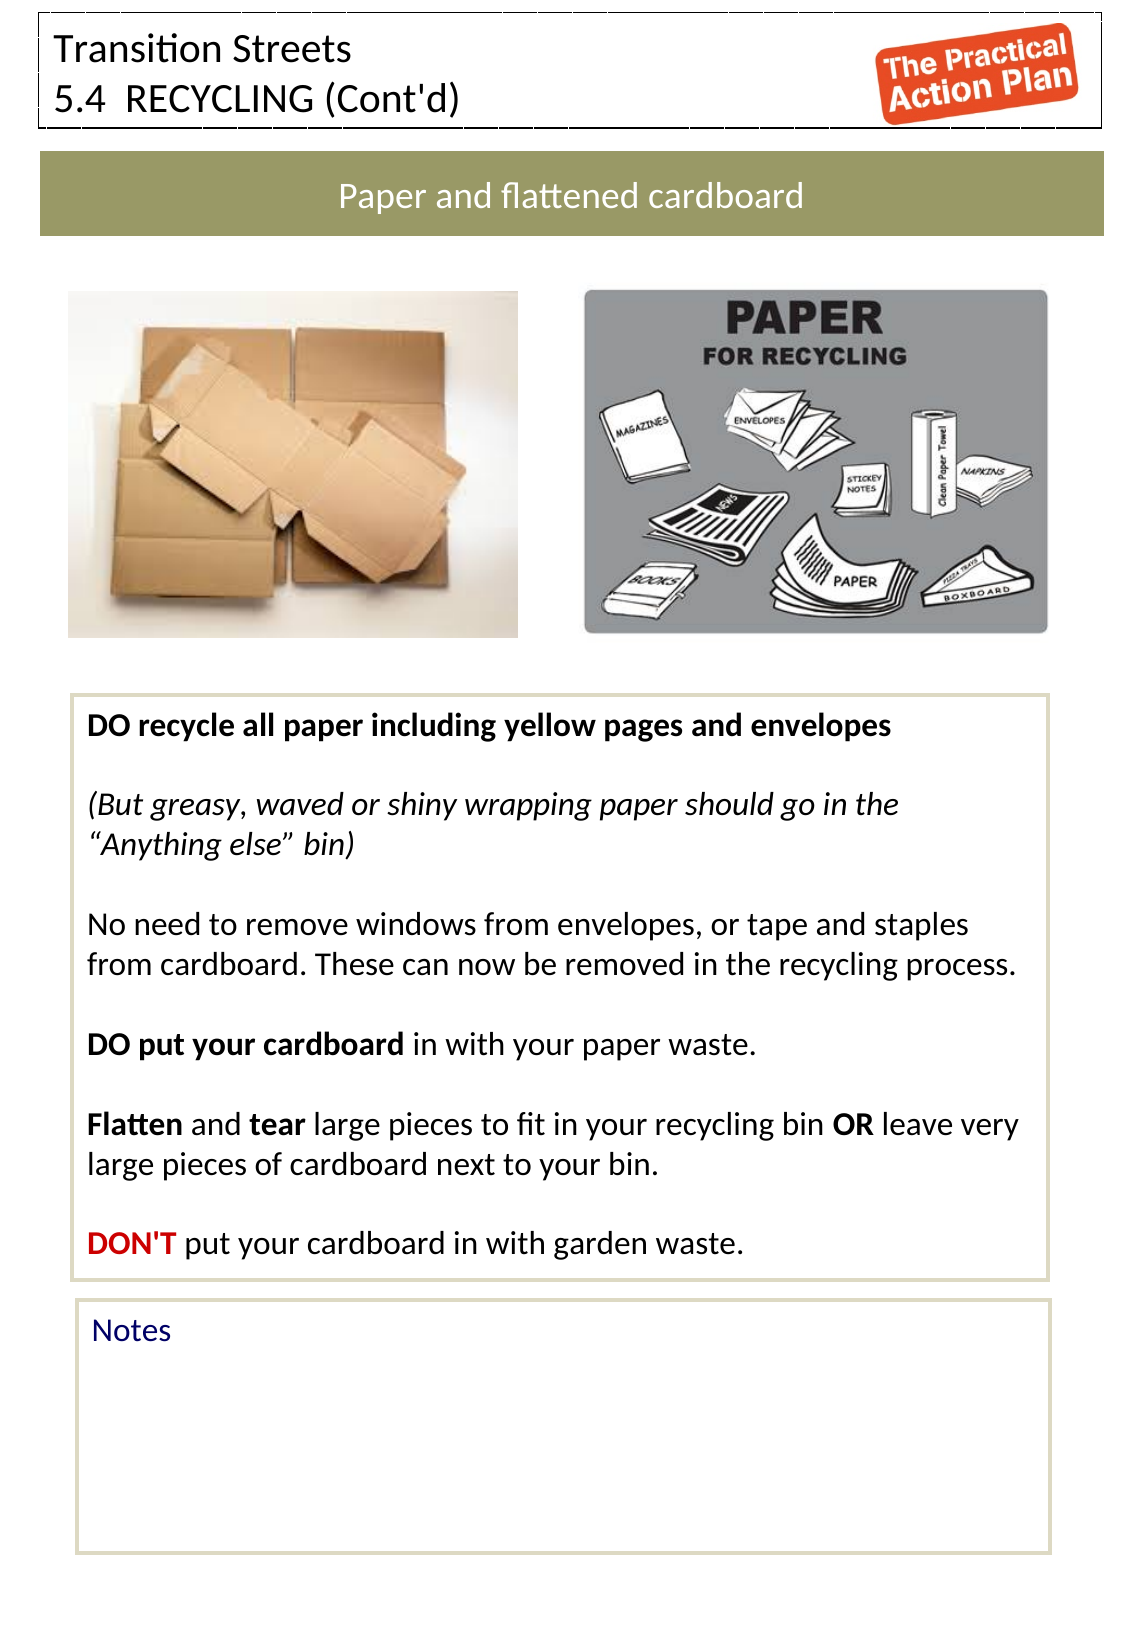

Transition Streets
5.4 RECYCLING (Cont'd)
Paper and flattened cardboard
DO recycle all paper including yellow pages and envelopes
(But greasy, waved or shiny wrapping paper should go in the “Anything else” bin)
No need to remove windows from envelopes, or tape and staples from cardboard. These can now be removed in the recycling process.
DO put your cardboard in with your paper waste.
Flatten and tear large pieces to fit in your recycling bin OR leave very large pieces of cardboard next to your bin.
DON'T put your cardboard in with garden waste.
Notes